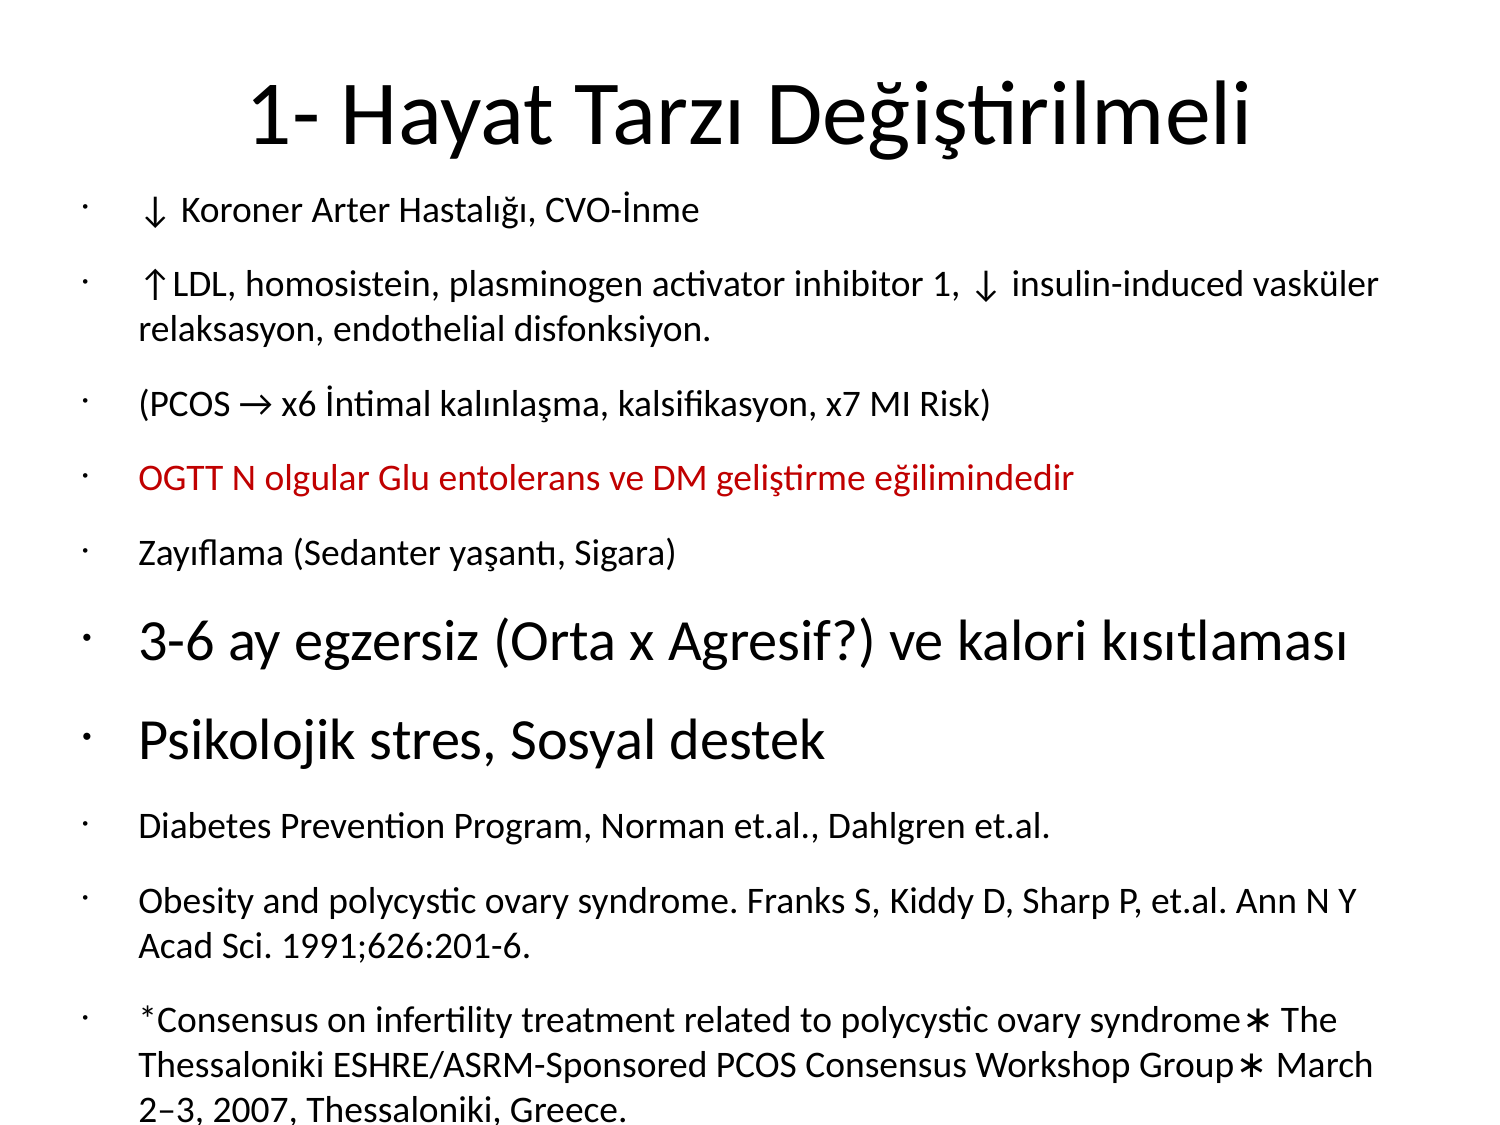

# 1- Hayat Tarzı Değiştirilmeli
↓ Koroner Arter Hastalığı, CVO-İnme
↑LDL, homosistein, plasminogen activator inhibitor 1, ↓ insulin-induced vasküler relaksasyon, endothelial disfonksiyon.
(PCOS → x6 İntimal kalınlaşma, kalsifikasyon, x7 MI Risk)
OGTT N olgular Glu entolerans ve DM geliştirme eğilimindedir
Zayıflama (Sedanter yaşantı, Sigara)
3-6 ay egzersiz (Orta x Agresif?) ve kalori kısıtlaması
Psikolojik stres, Sosyal destek
Diabetes Prevention Program, Norman et.al., Dahlgren et.al.
Obesity and polycystic ovary syndrome. Franks S, Kiddy D, Sharp P, et.al. Ann N Y Acad Sci. 1991;626:201-6.
*Consensus on infertility treatment related to polycystic ovary syndrome∗ The Thessaloniki ESHRE/ASRM-Sponsored PCOS Consensus Workshop Group∗ March 2–3, 2007, Thessaloniki, Greece.